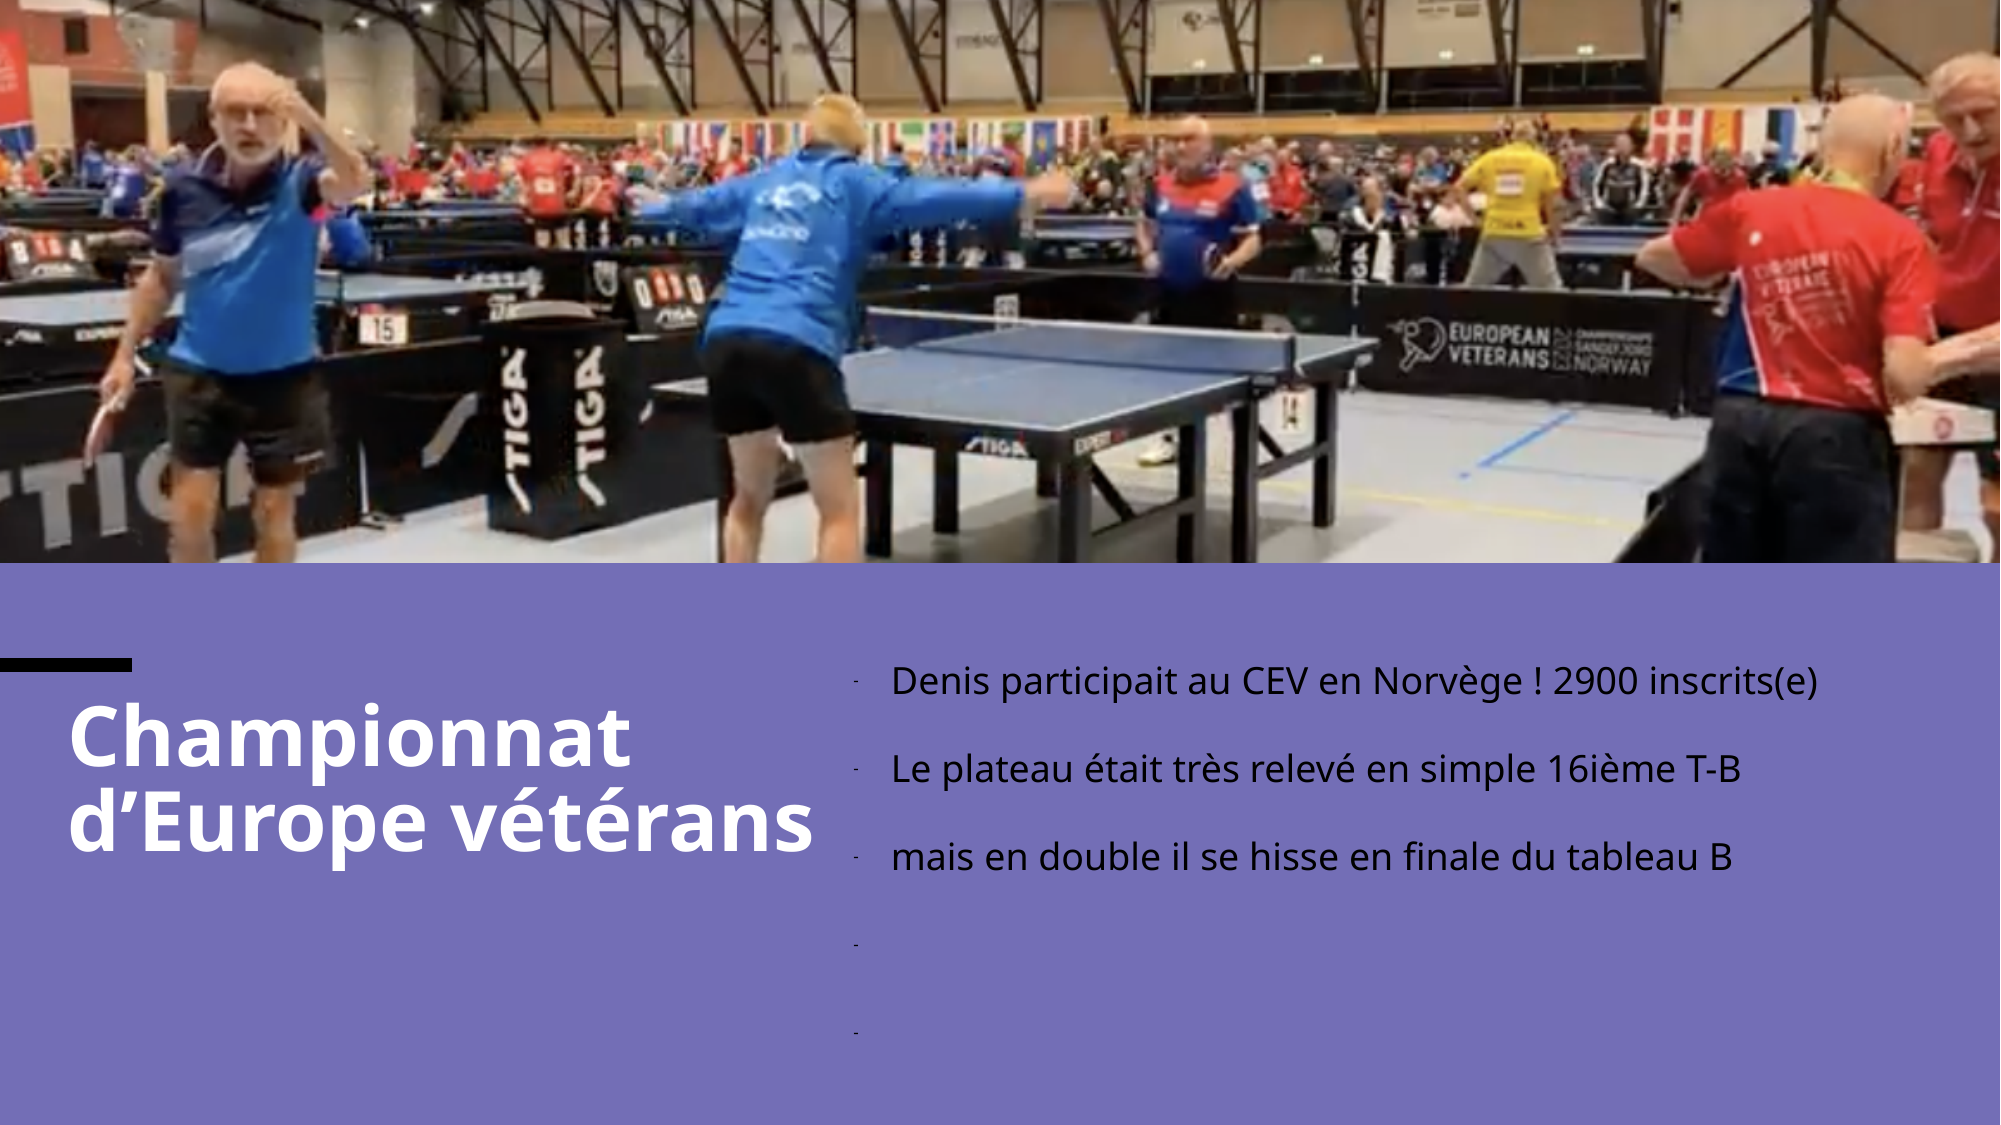

Denis participait au CEV en Norvège ! 2900 inscrits(e)
Le plateau était très relevé en simple 16ième T-B
mais en double il se hisse en finale du tableau B
# Championnat d’Europe vétérans